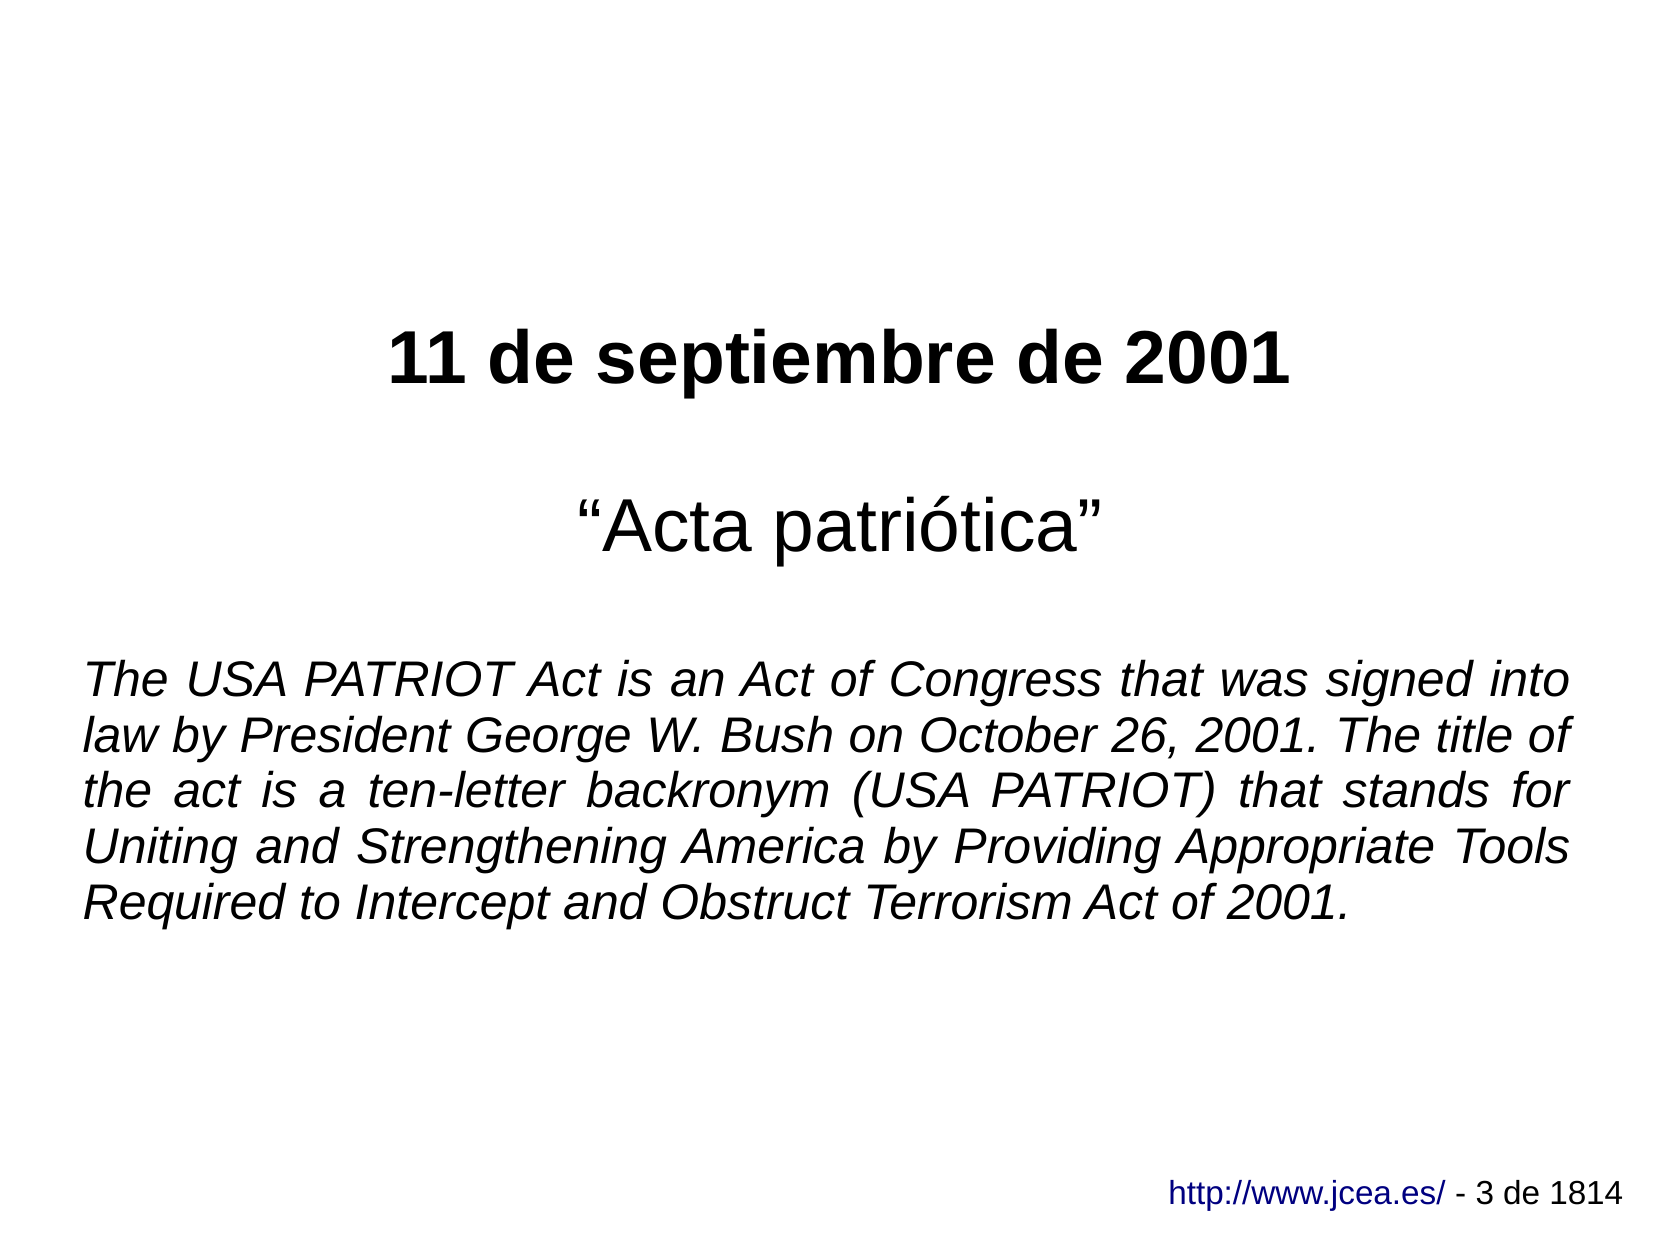

# 11 de septiembre de 2001
“Acta patriótica”
The USA PATRIOT Act is an Act of Congress that was signed into law by President George W. Bush on October 26, 2001. The title of the act is a ten-letter backronym (USA PATRIOT) that stands for Uniting and Strengthening America by Providing Appropriate Tools Required to Intercept and Obstruct Terrorism Act of 2001.
http://www.jcea.es/ - 3 de 1814
- 3 de 1814